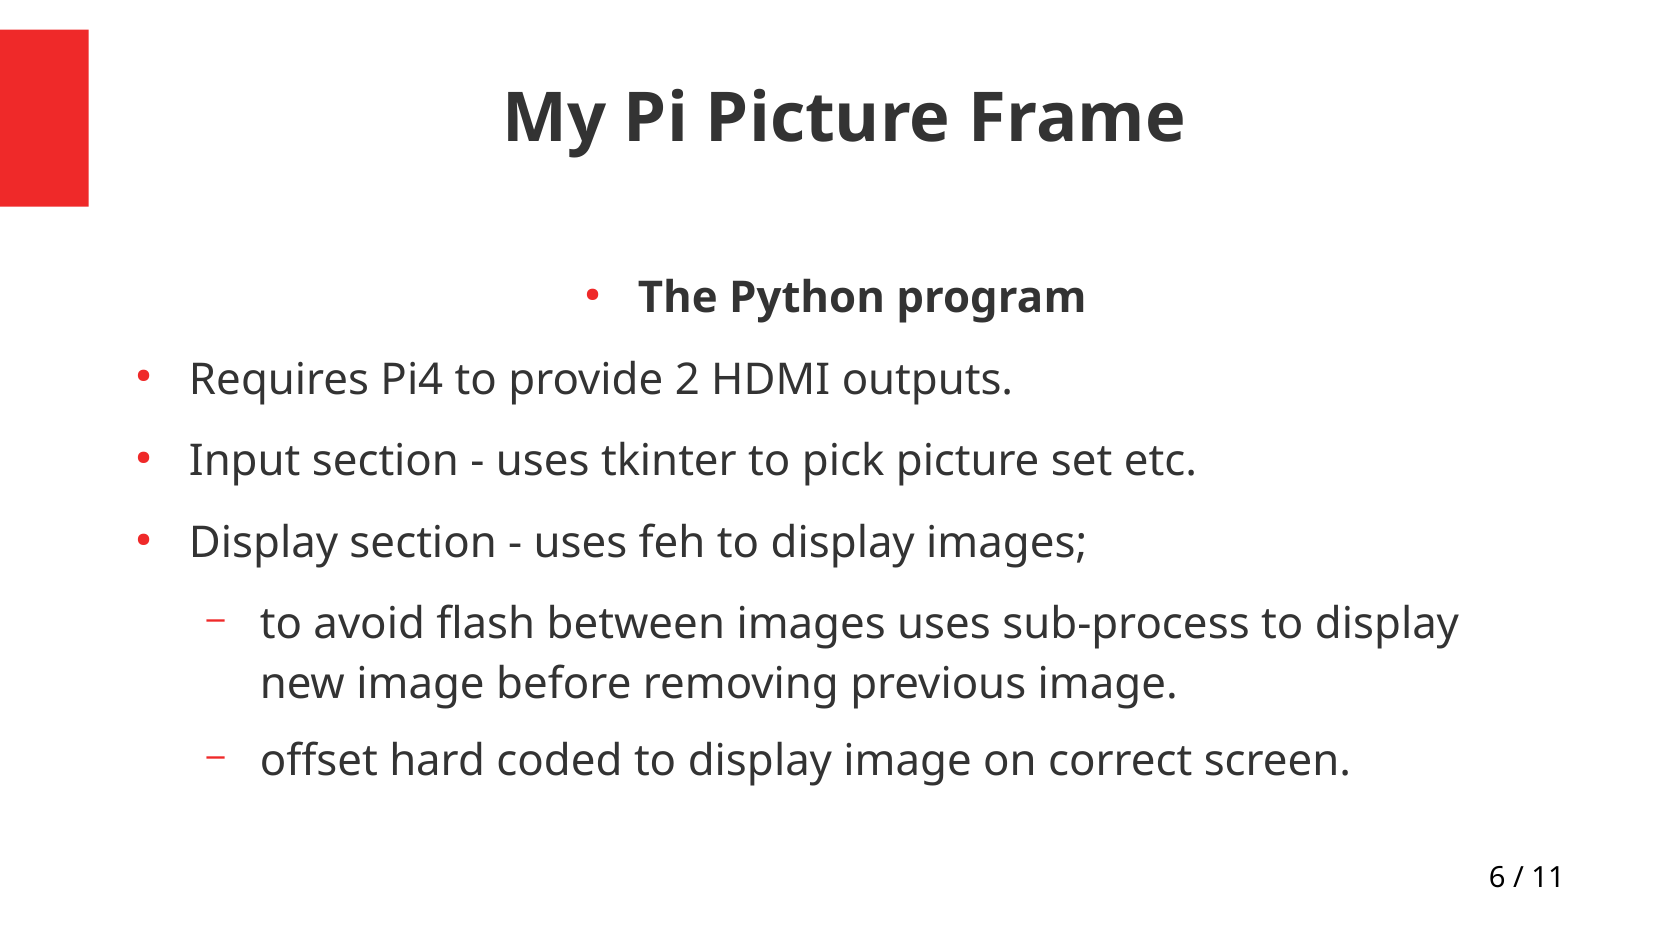

# My Pi Picture Frame
The Python program
Requires Pi4 to provide 2 HDMI outputs.
Input section - uses tkinter to pick picture set etc.
Display section - uses feh to display images;
to avoid flash between images uses sub-process to display new image before removing previous image.
offset hard coded to display image on correct screen.
6